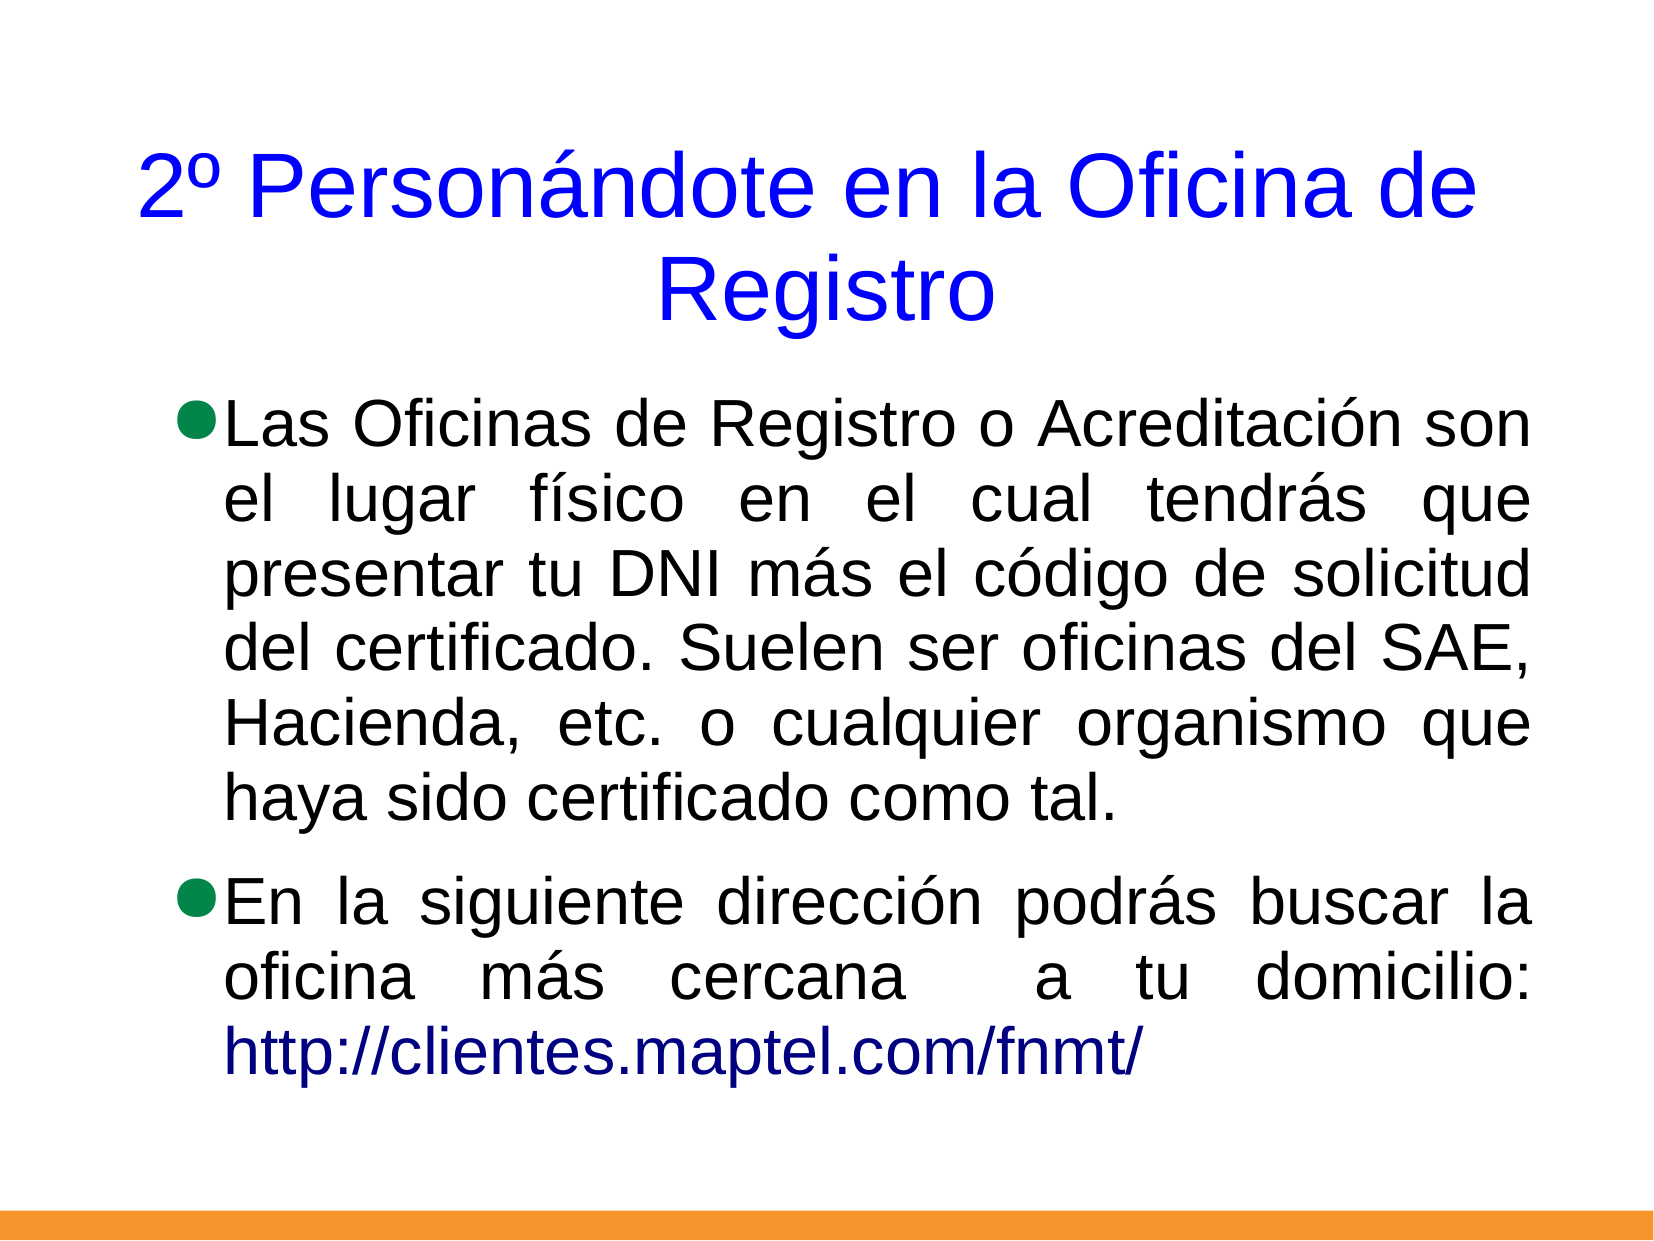

# 2º Personándote en la Oficina de Registro
Las Oficinas de Registro o Acreditación son el lugar físico en el cual tendrás que presentar tu DNI más el código de solicitud del certificado. Suelen ser oficinas del SAE, Hacienda, etc. o cualquier organismo que haya sido certificado como tal.
En la siguiente dirección podrás buscar la oficina más cercana a tu domicilio: http://clientes.maptel.com/fnmt/